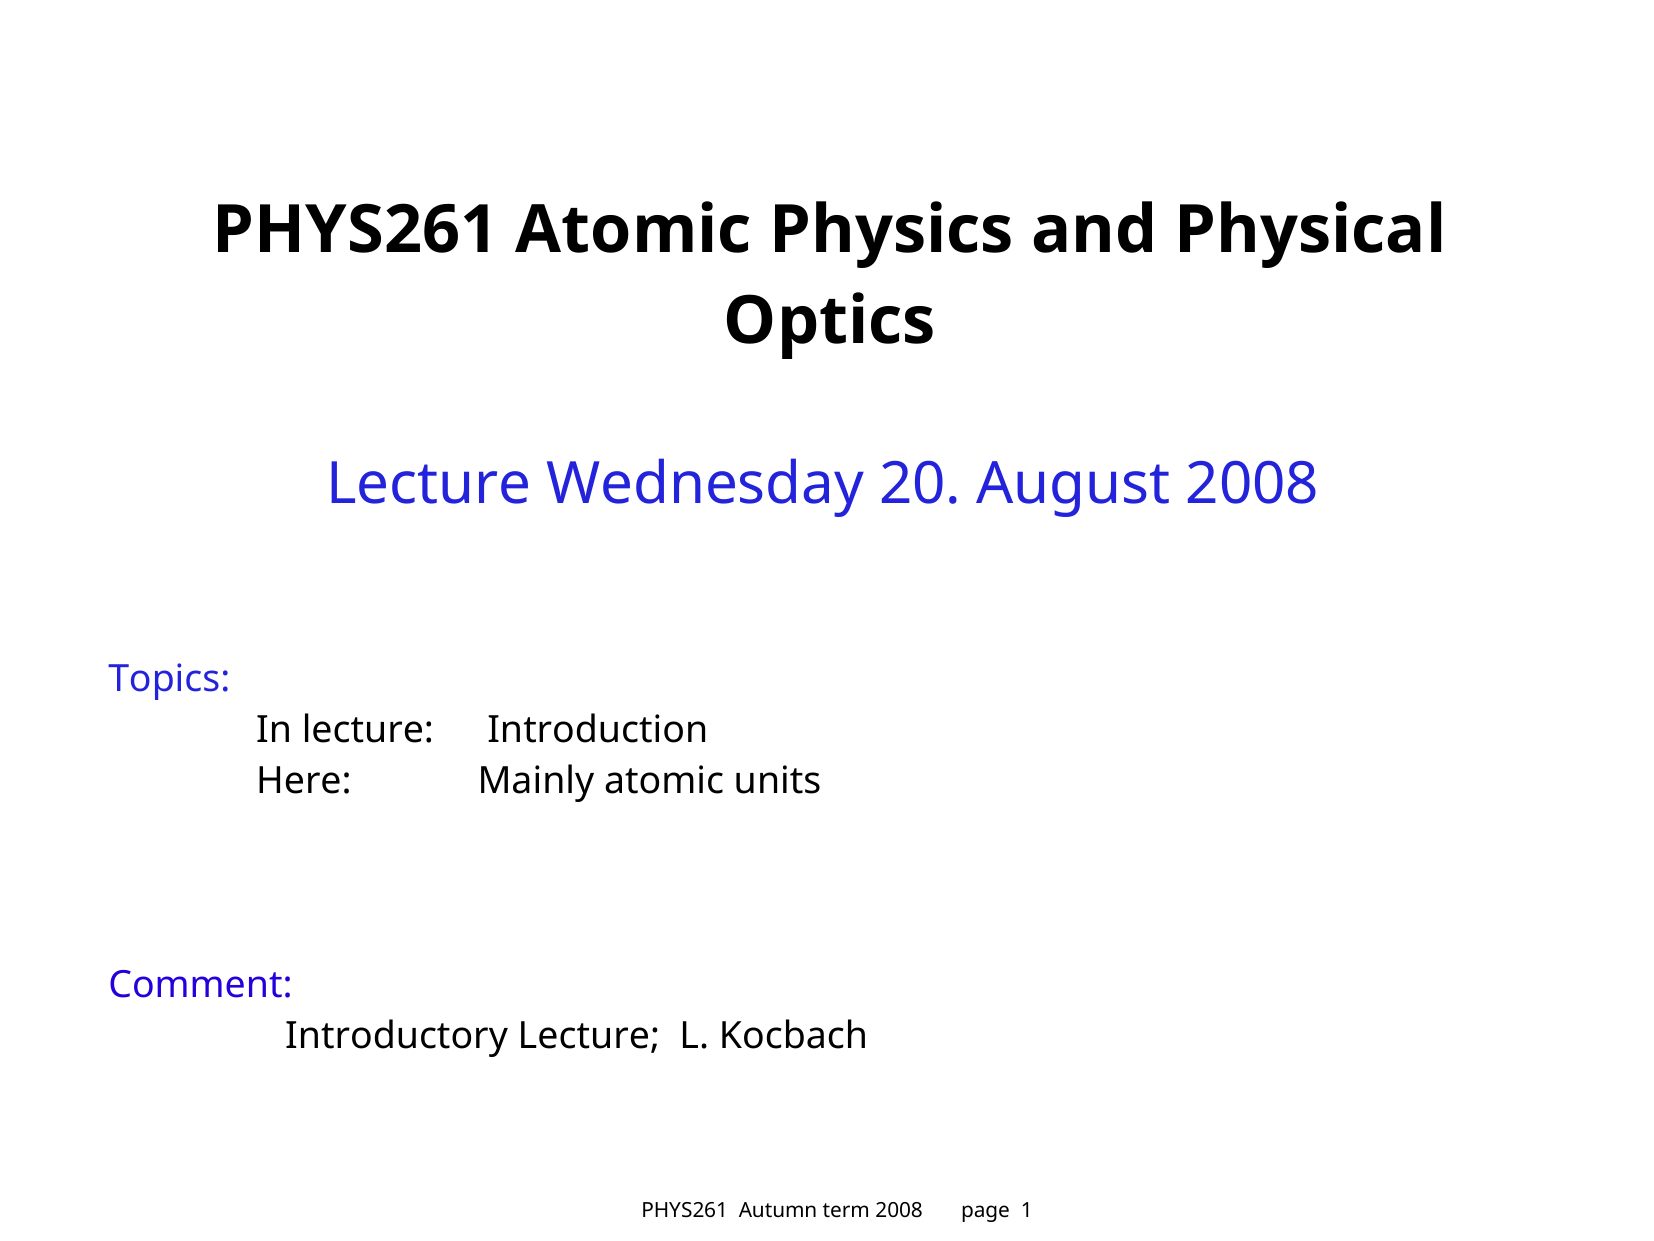

PHYS261 Atomic Physics and Physical Optics
Lecture Wednesday 20. August 2008
Topics:
 		In lecture: 	 Introduction
		Here: 		Mainly atomic units
Comment:
		 Introductory Lecture; L. Kocbach